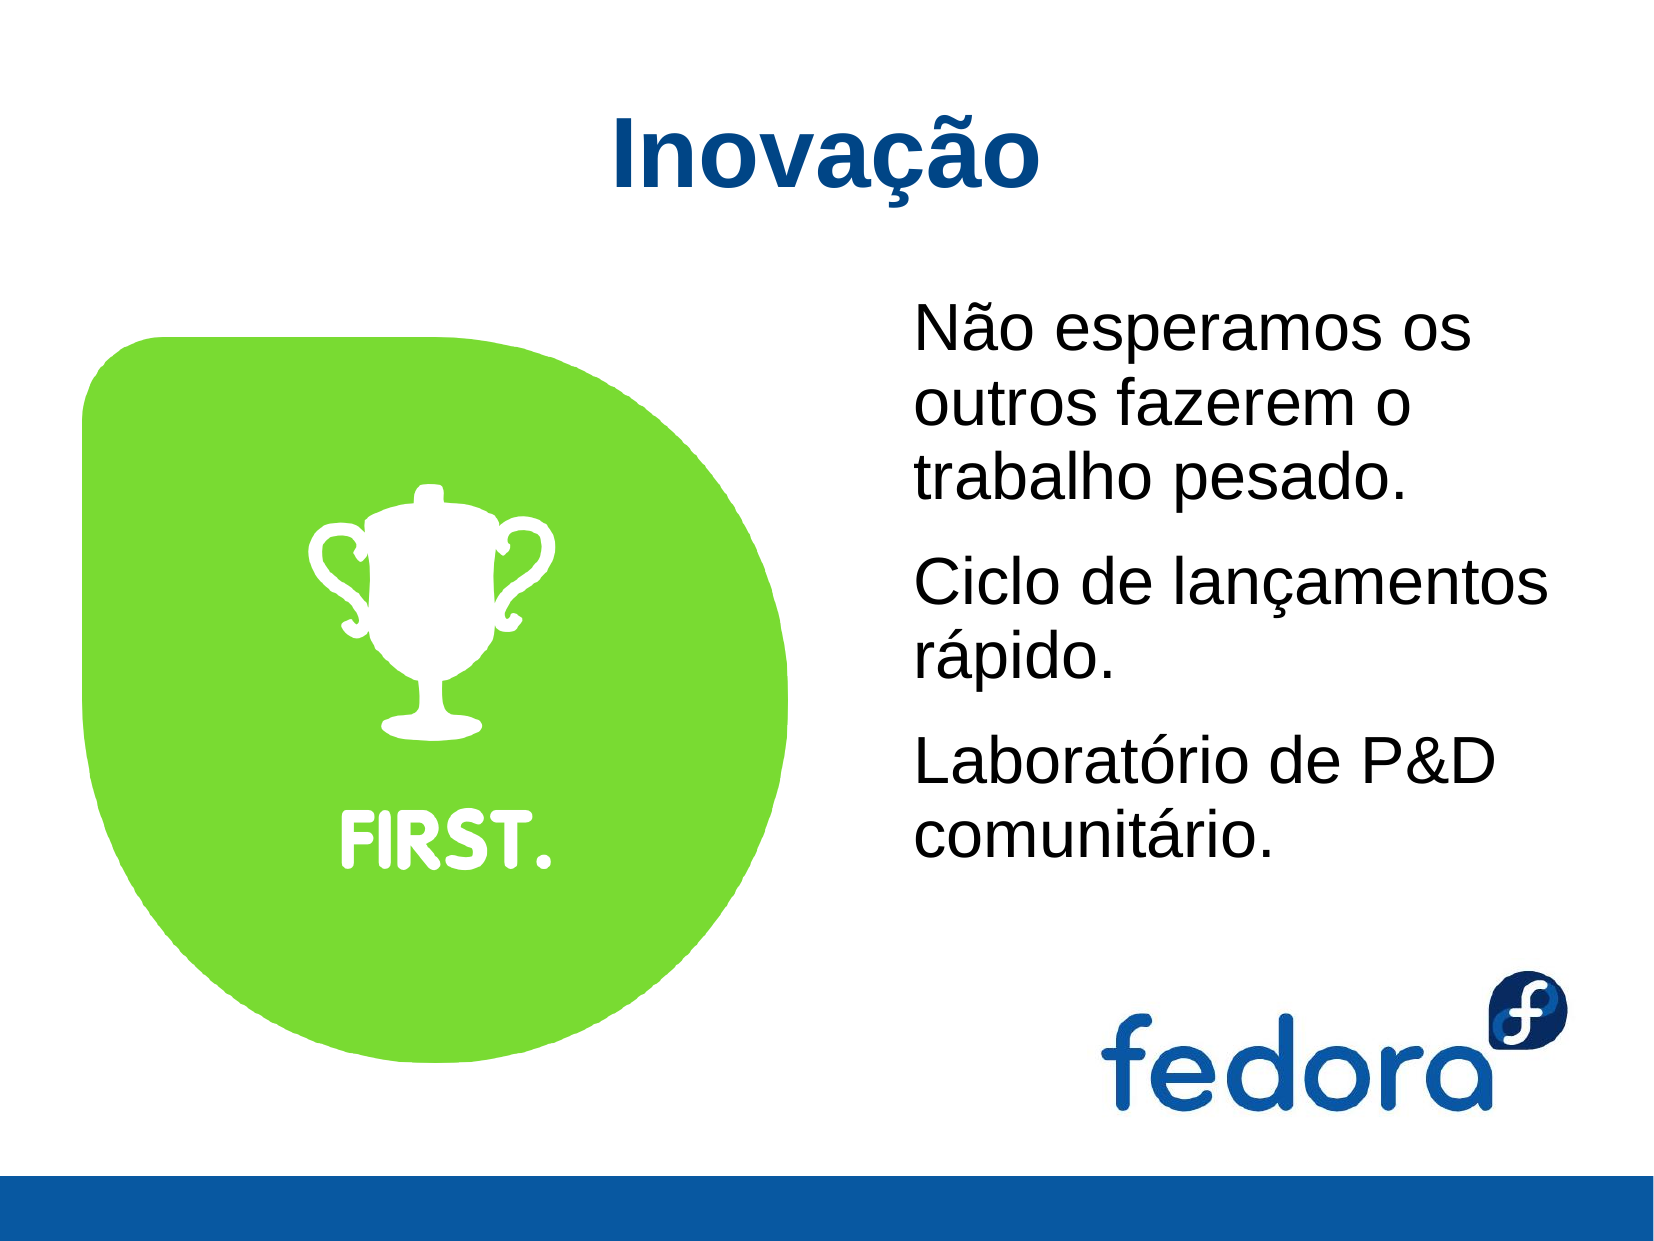

# Inovação
Não esperamos os outros fazerem o trabalho pesado.
Ciclo de lançamentos rápido.
Laboratório de P&D comunitário.